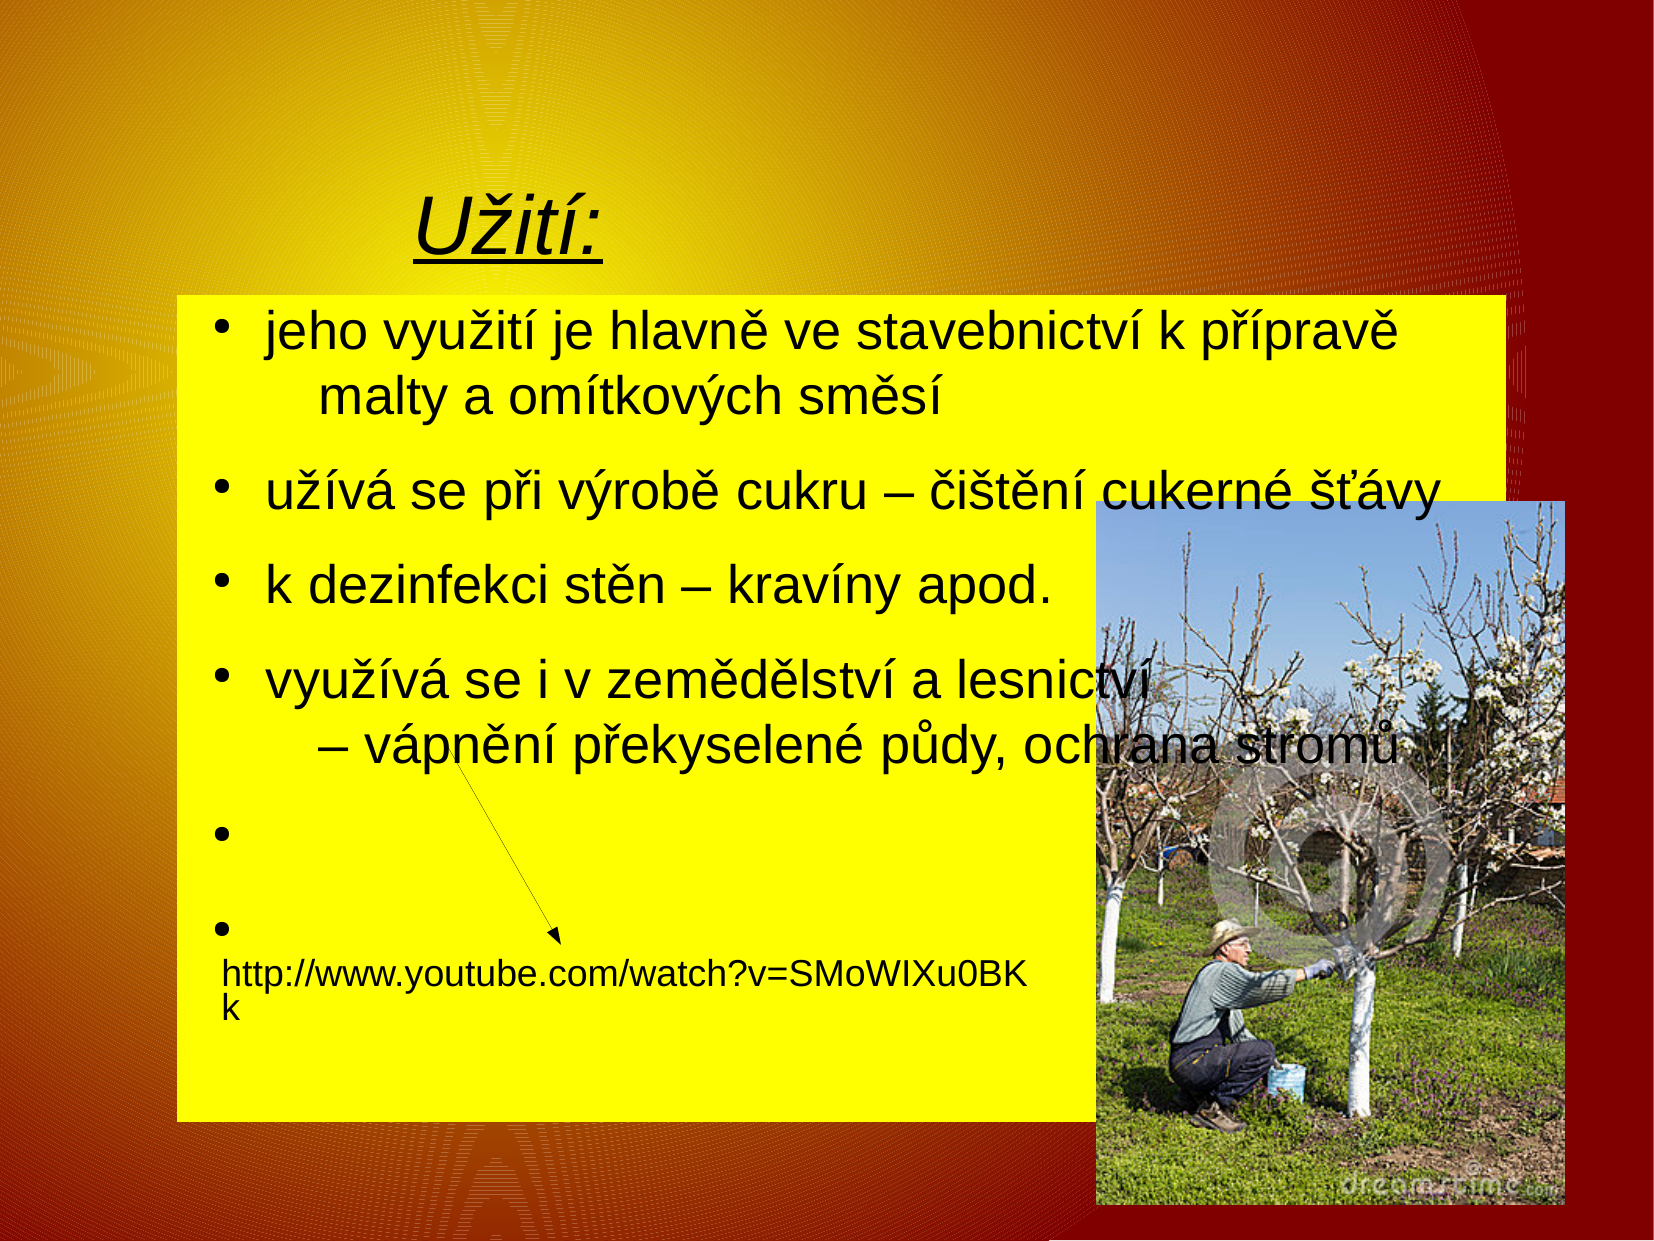

# Užití:
jeho využití je hlavně ve stavebnictví k přípravě malty a omítkových směsí
užívá se při výrobě cukru – čištění cukerné šťávy
k dezinfekci stěn – kravíny apod.
využívá se i v zemědělství a lesnictví – vápnění překyselené půdy, ochrana stromů
http://www.youtube.com/watch?v=SMoWIXu0BKk